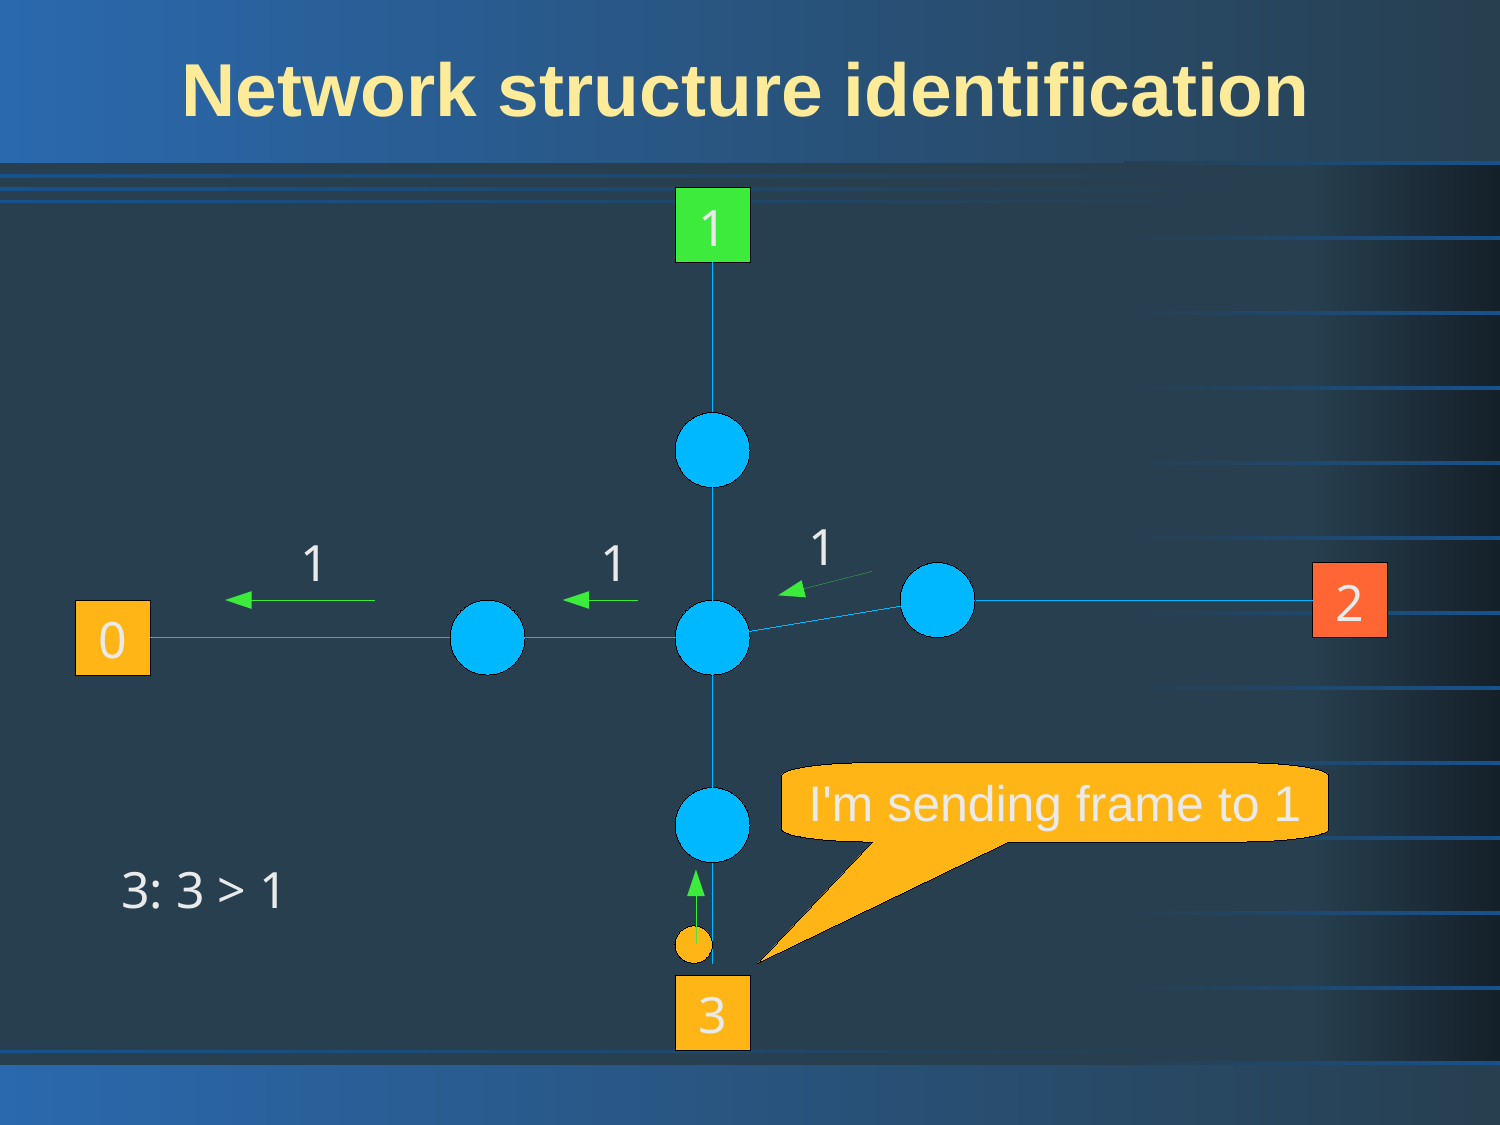

# Network structure identification
1
1
1
1
2
0
I'm sending frame to 1
3: 3 > 1
3